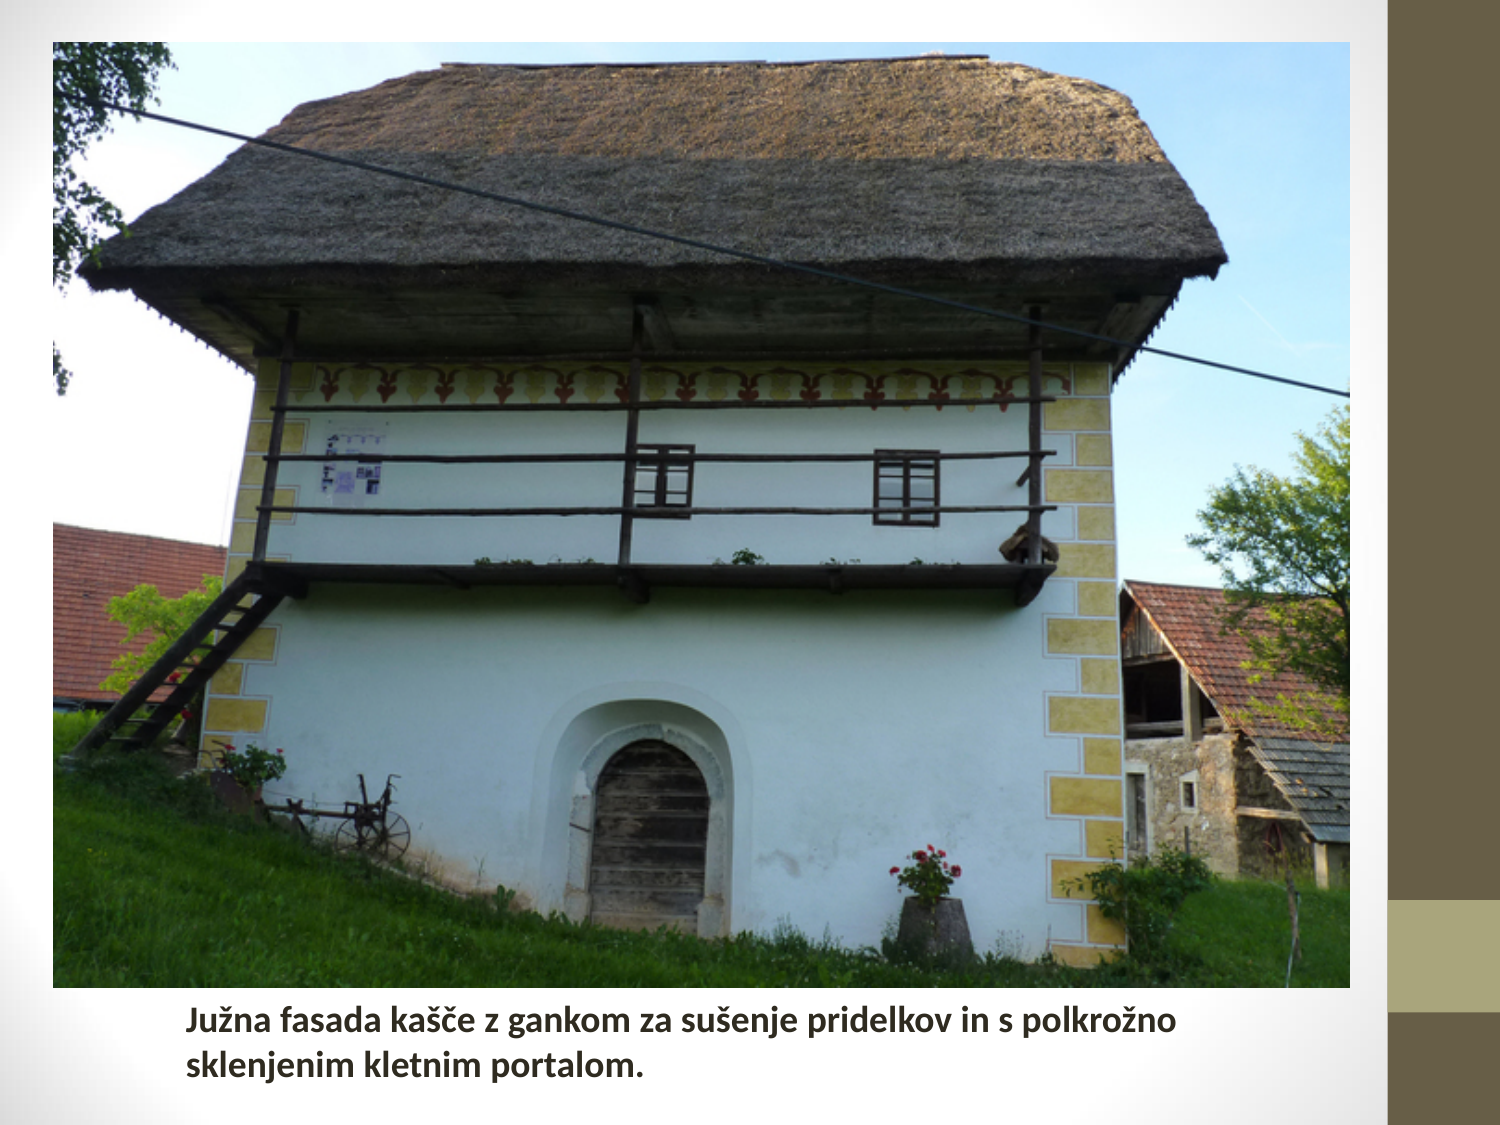

Južna fasada kašče z gankom za sušenje pridelkov in s polkrožno sklenjenim kletnim portalom.